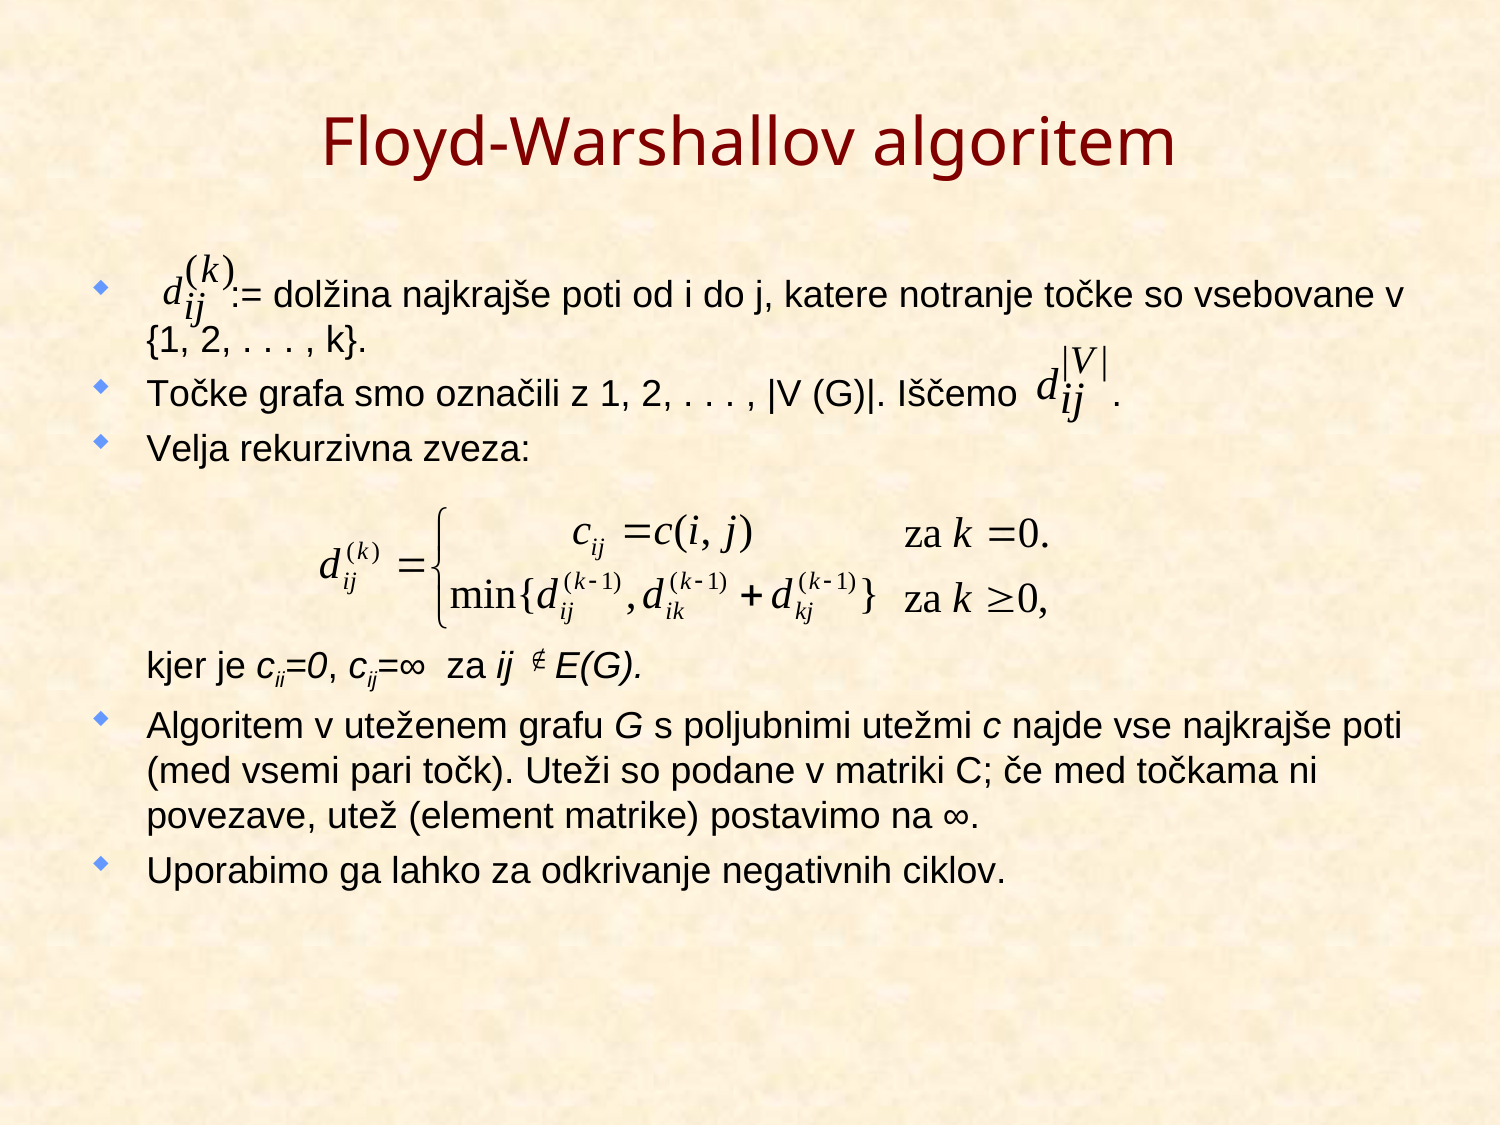

# Floyd-Warshallov algoritem
 := dolžina najkrajše poti od i do j, katere notranje točke so vsebovane v {1, 2, . . . , k}.
Točke grafa smo označili z 1, 2, . . . , |V (G)|. Iščemo .
Velja rekurzivna zveza:
	kjer je cii=0, cij=∞ za ij E(G).
Algoritem v uteženem grafu G s poljubnimi utežmi c najde vse najkrajše poti (med vsemi pari točk). Uteži so podane v matriki C; če med točkama ni povezave, utež (element matrike) postavimo na ∞.
Uporabimo ga lahko za odkrivanje negativnih ciklov.